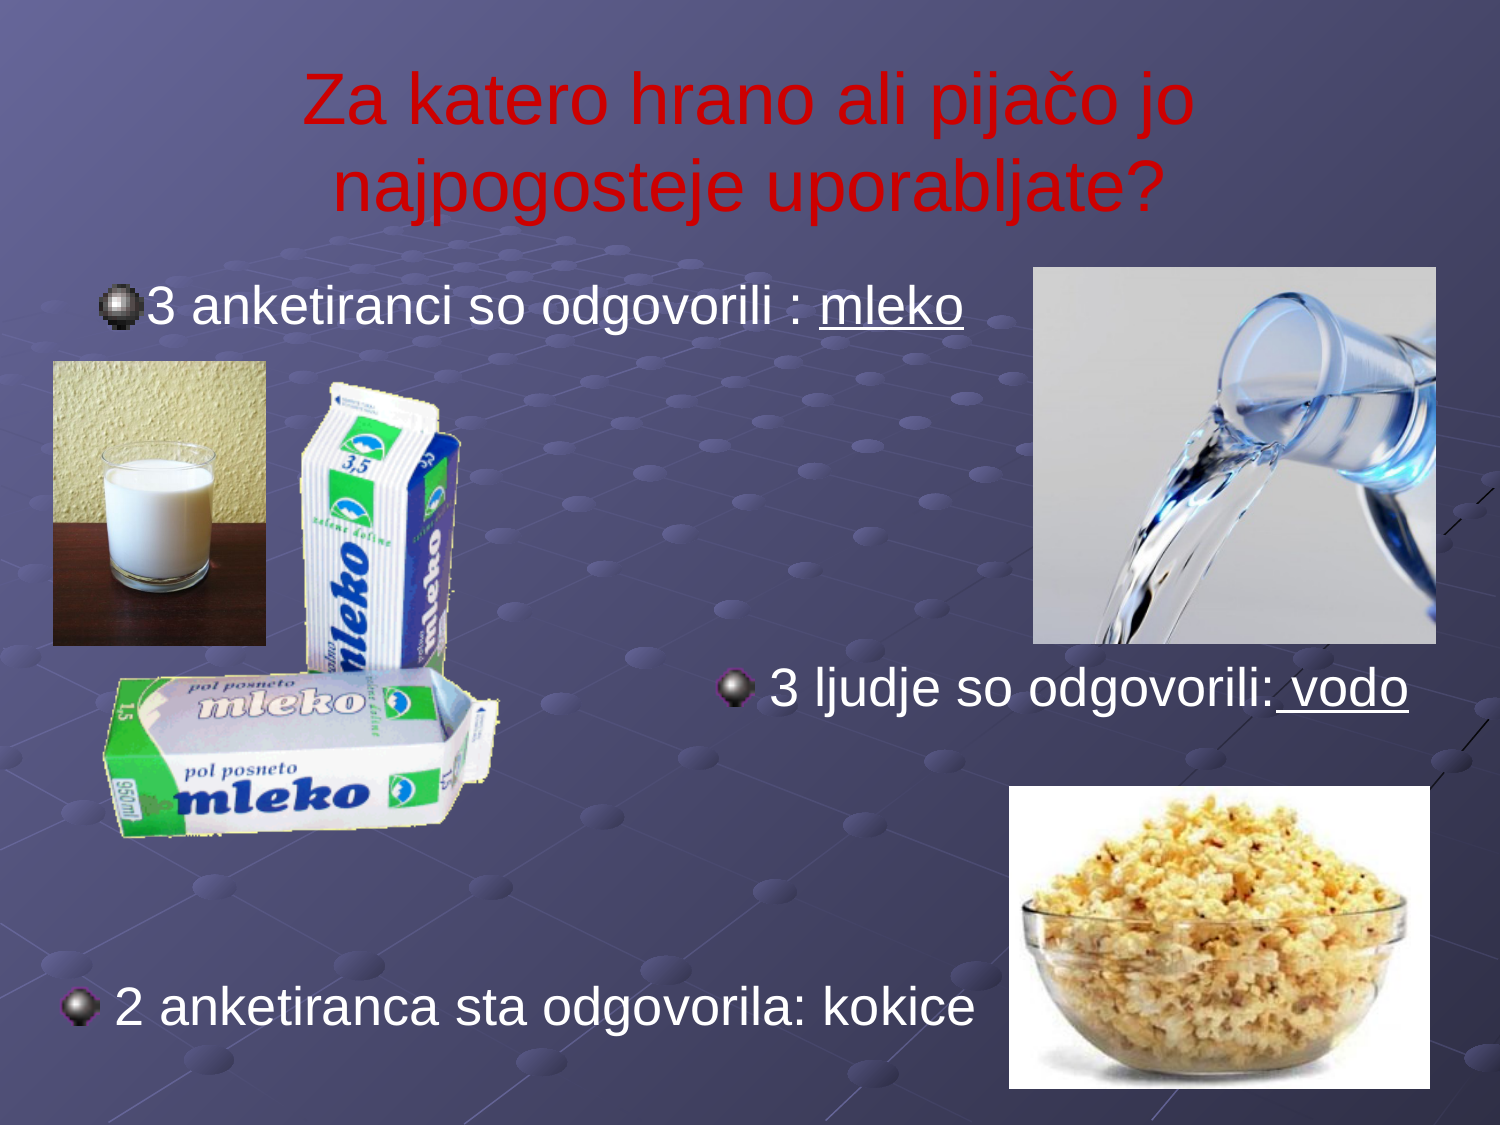

# Za katero hrano ali pijačo jo najpogosteje uporabljate?
3 anketiranci so odgovorili : mleko
 3 ljudje so odgovorili: vodo
 2 anketiranca sta odgovorila: kokice